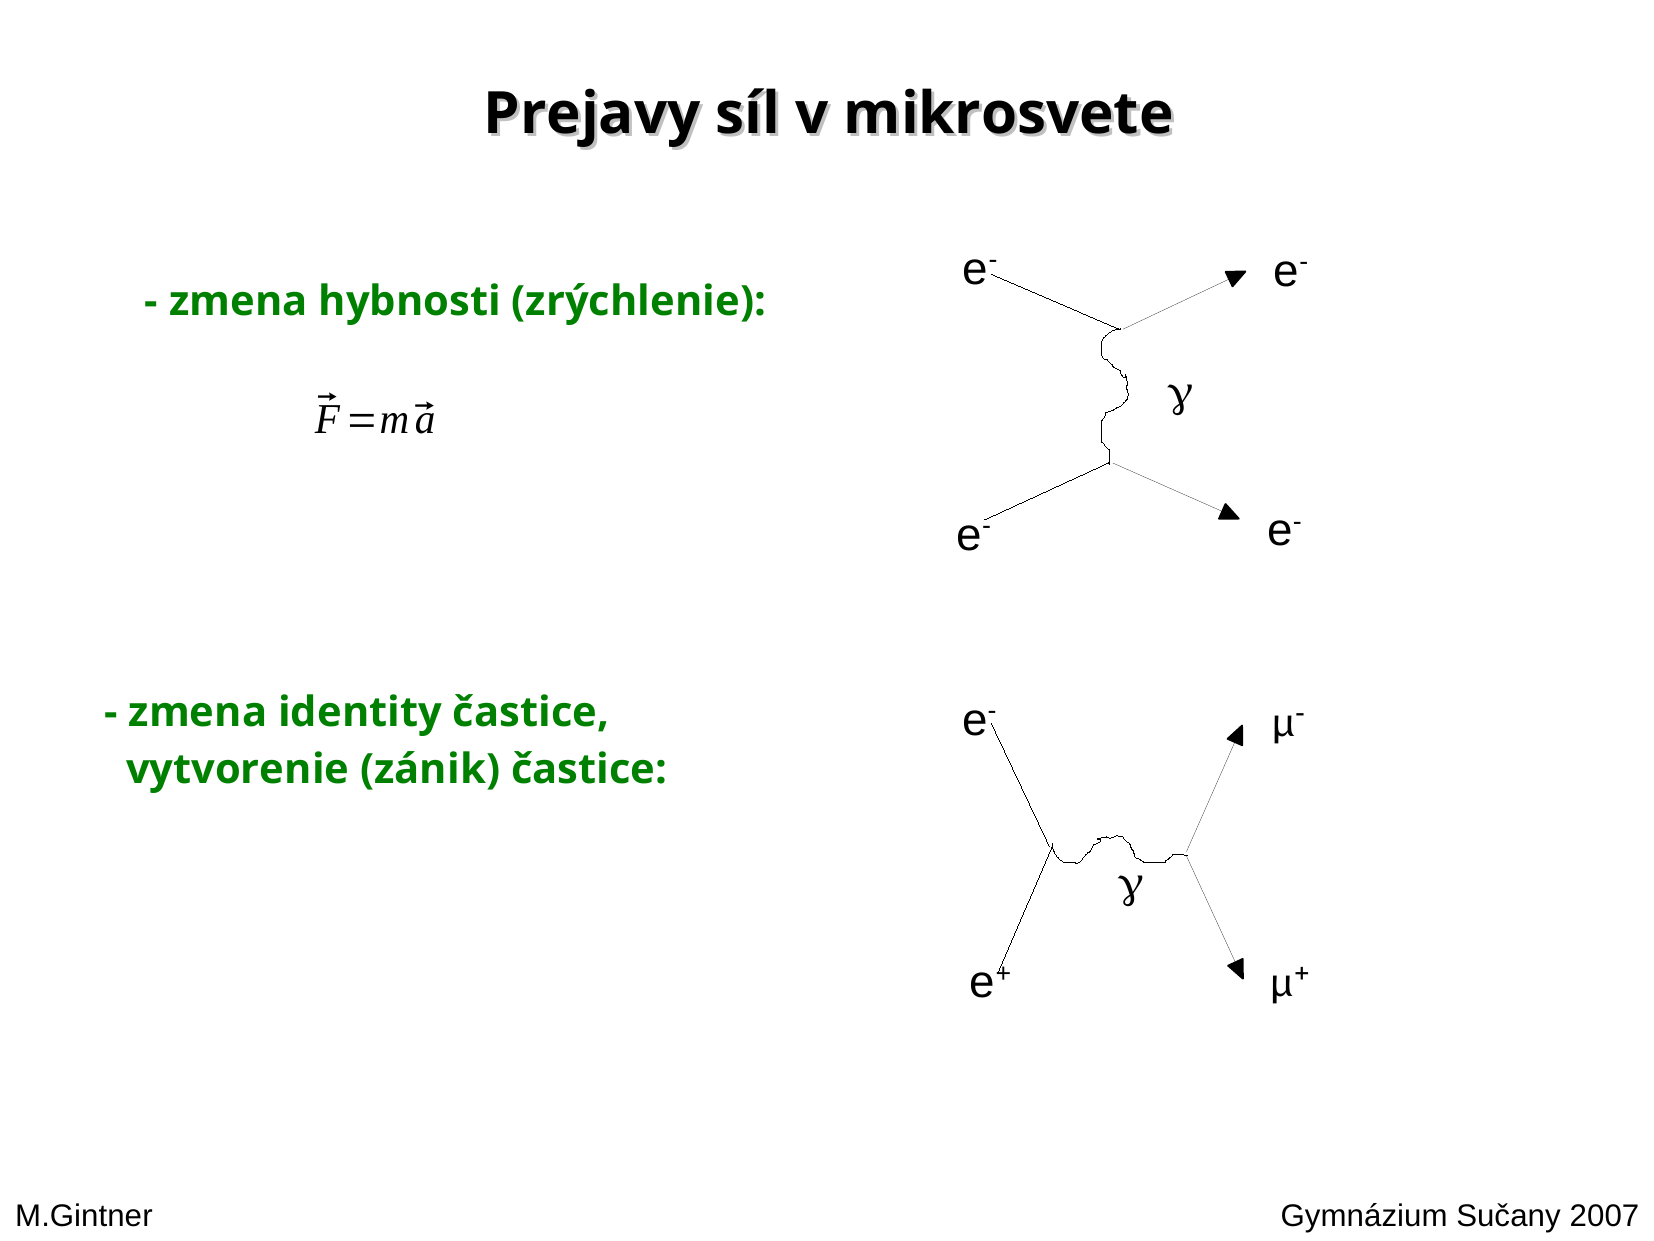

Prejavy síl v mikrosvete
e-
e-
e-
e-

- zmena hybnosti (zrýchlenie):
- zmena identity častice,
 vytvorenie (zánik) častice:
e-
-

e+
+
M.Gintner
Gymnázium Sučany 2007